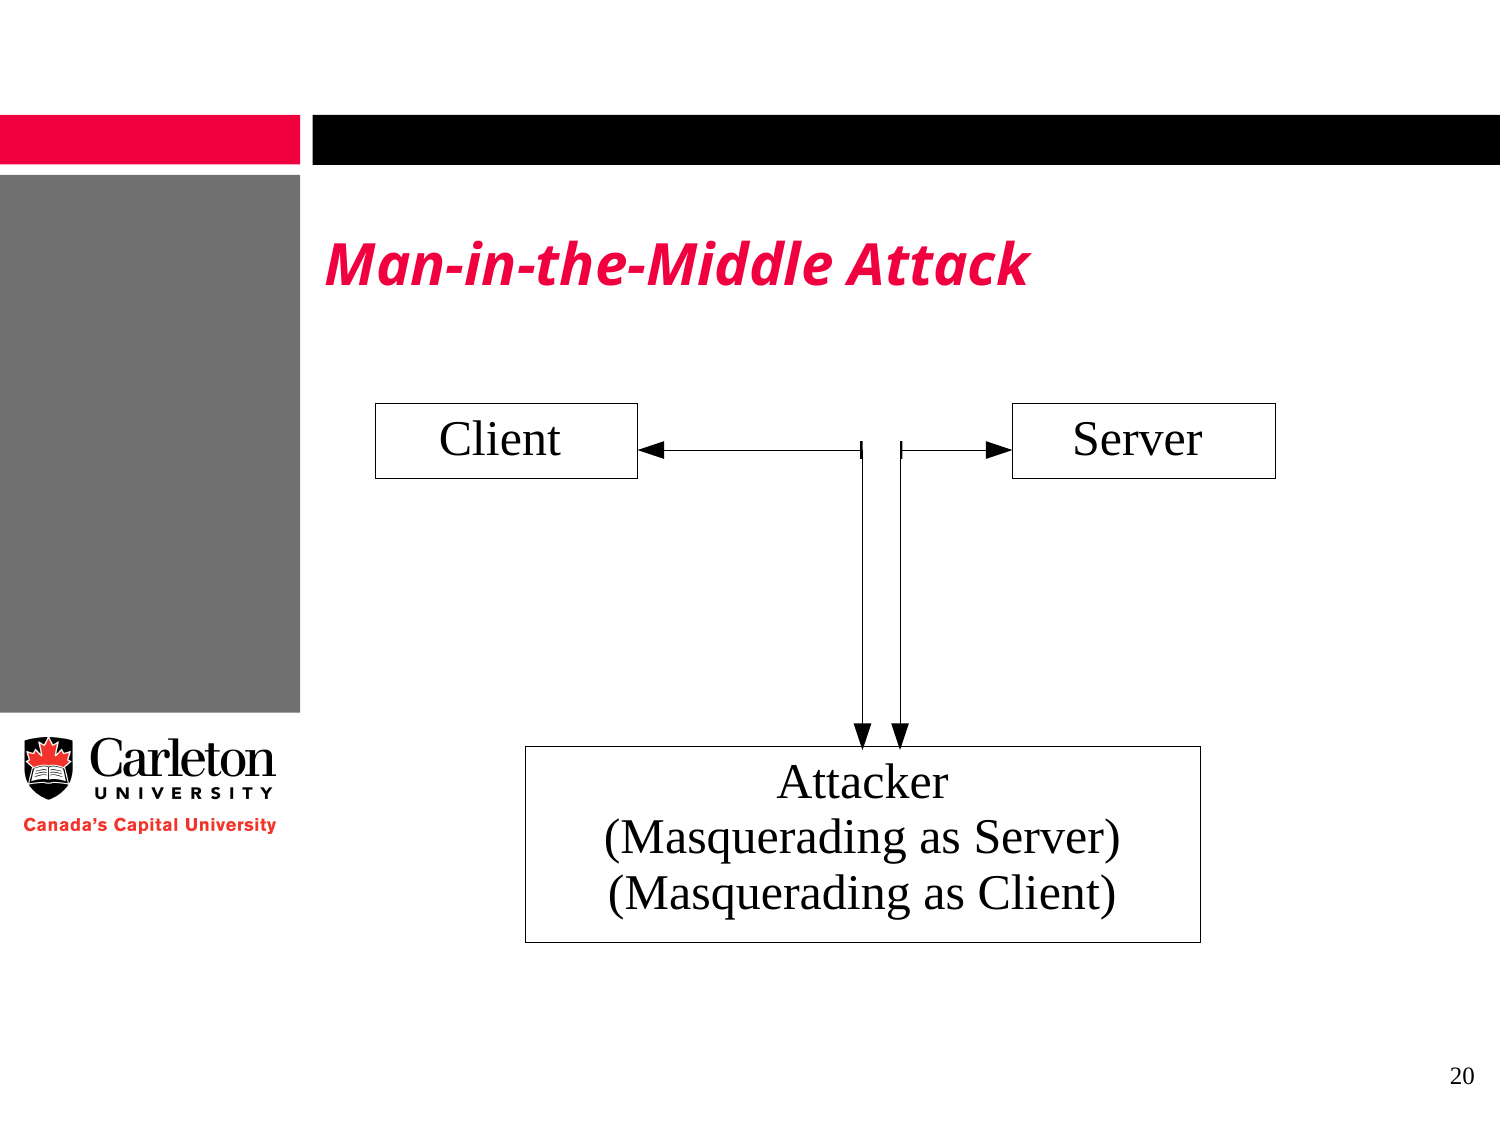

# Man-in-the-Middle Attack
Client
Server
Attacker
(Masquerading as Server)
(Masquerading as Client)
20